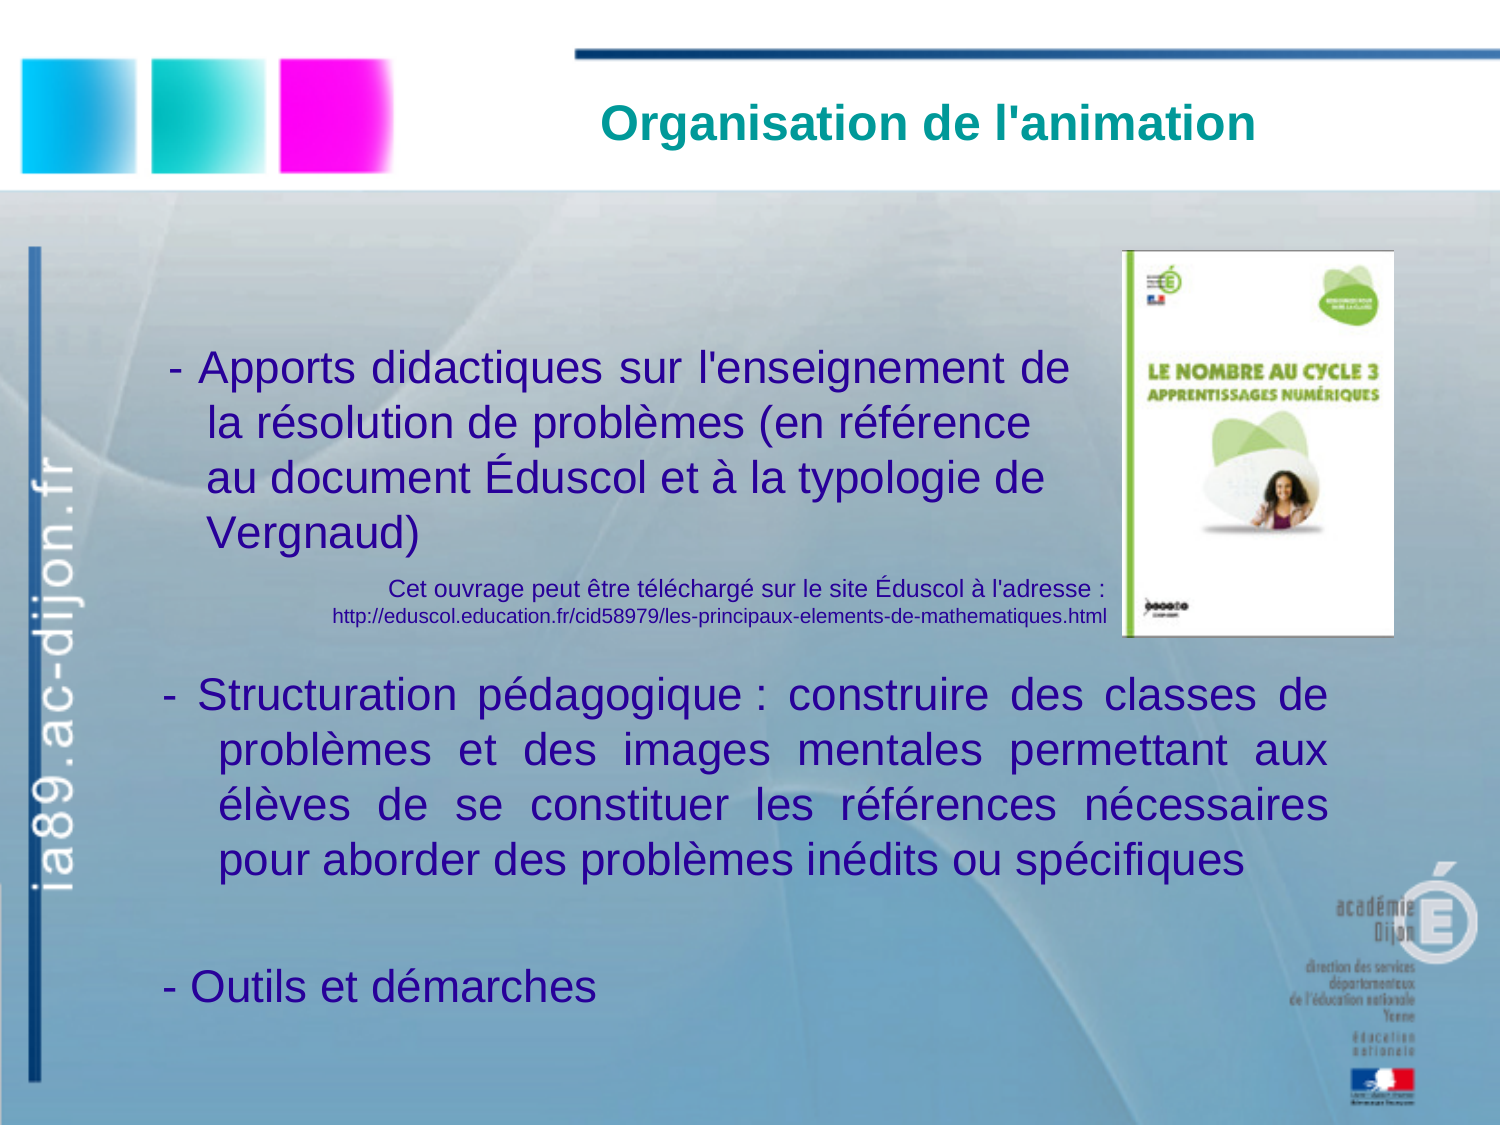

Organisation de l'animation
- Apports didactiques sur l'enseignement de la résolution de problèmes (en référence au document Éduscol et à la typologie de Vergnaud)
Cet ouvrage peut être téléchargé sur le site Éduscol à l'adresse :
http://eduscol.education.fr/cid58979/les-principaux-elements-de-mathematiques.html
# - Structuration pédagogique : construire des classes de problèmes et des images mentales permettant aux élèves de se constituer les références nécessaires pour aborder des problèmes inédits ou spécifiques
- Outils et démarches